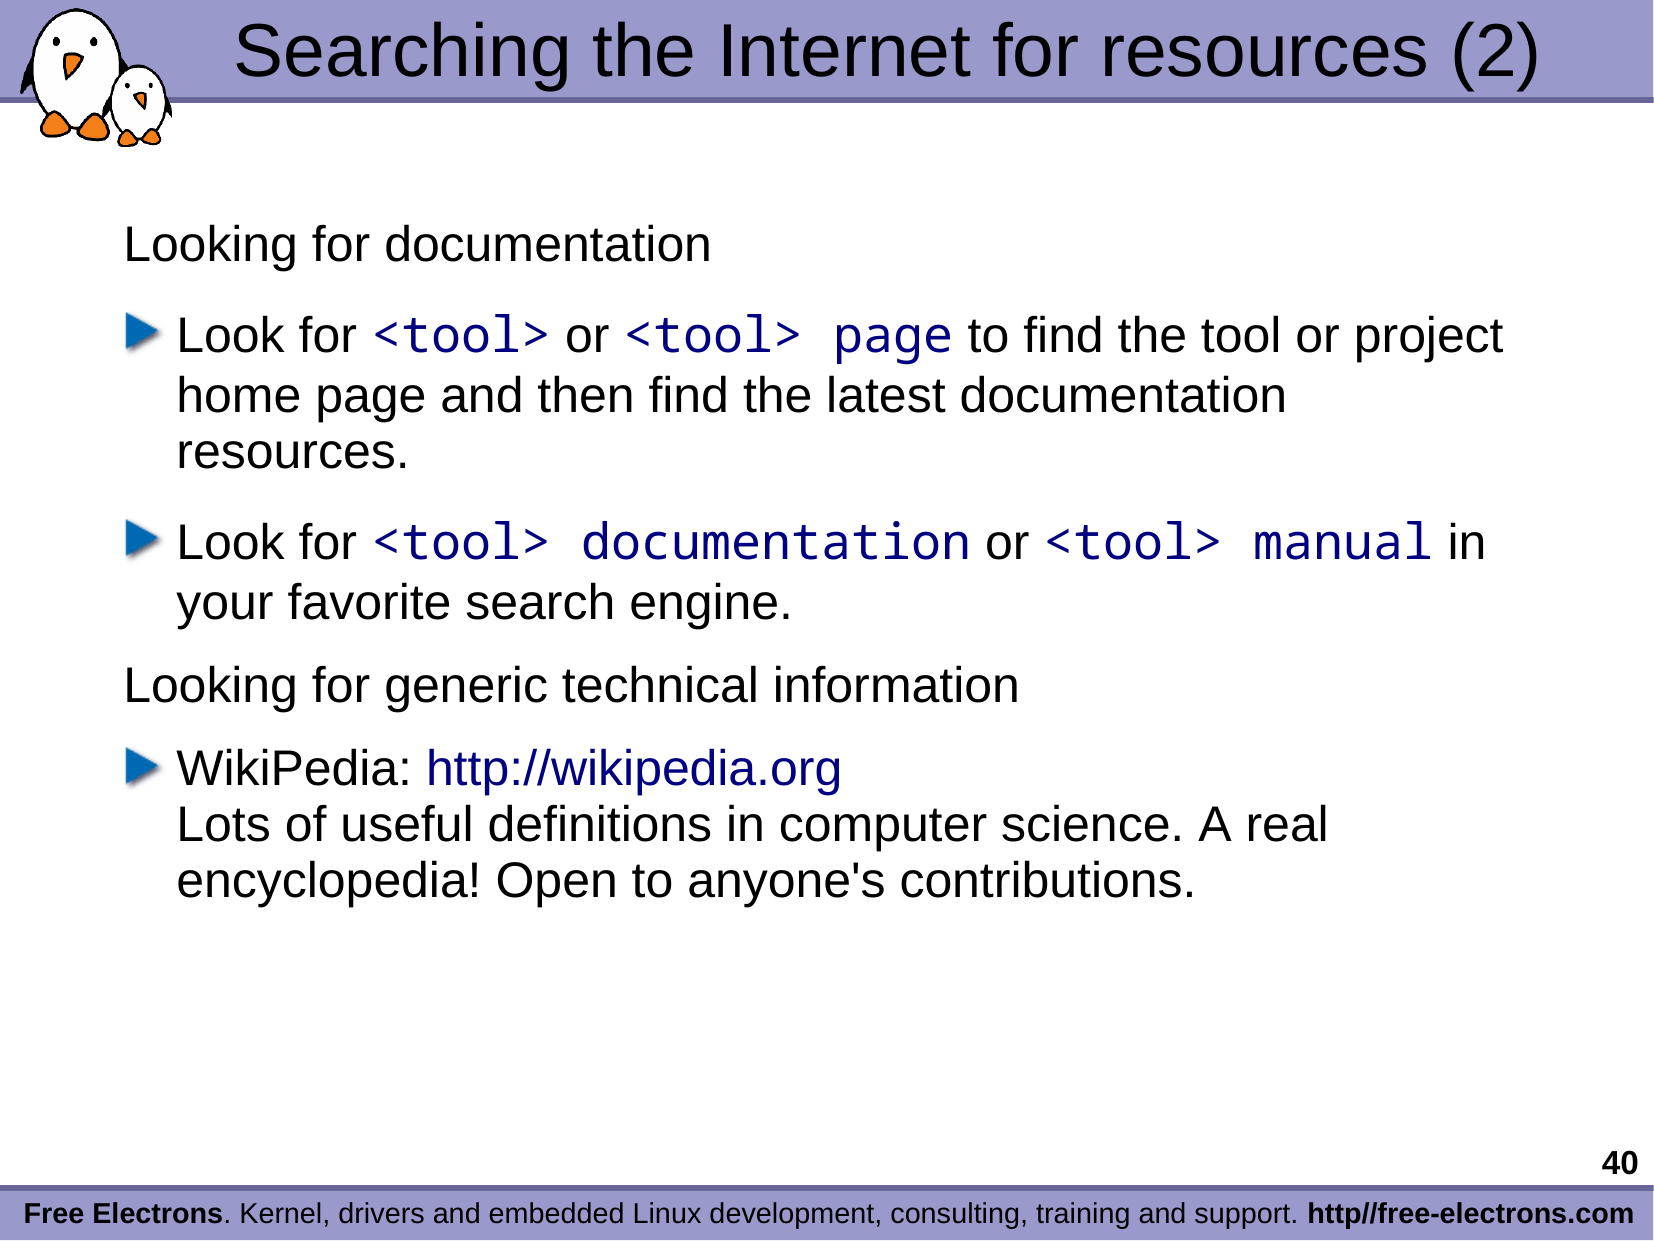

# Searching the Internet for resources (2)
Looking for documentation
Look for <tool> or <tool> page to find the tool or project home page and then find the latest documentation resources.
Look for <tool> documentation or <tool> manual in your favorite search engine.
Looking for generic technical information
WikiPedia: http://wikipedia.org
Lots of useful definitions in computer science. A real encyclopedia! Open to anyone's contributions.